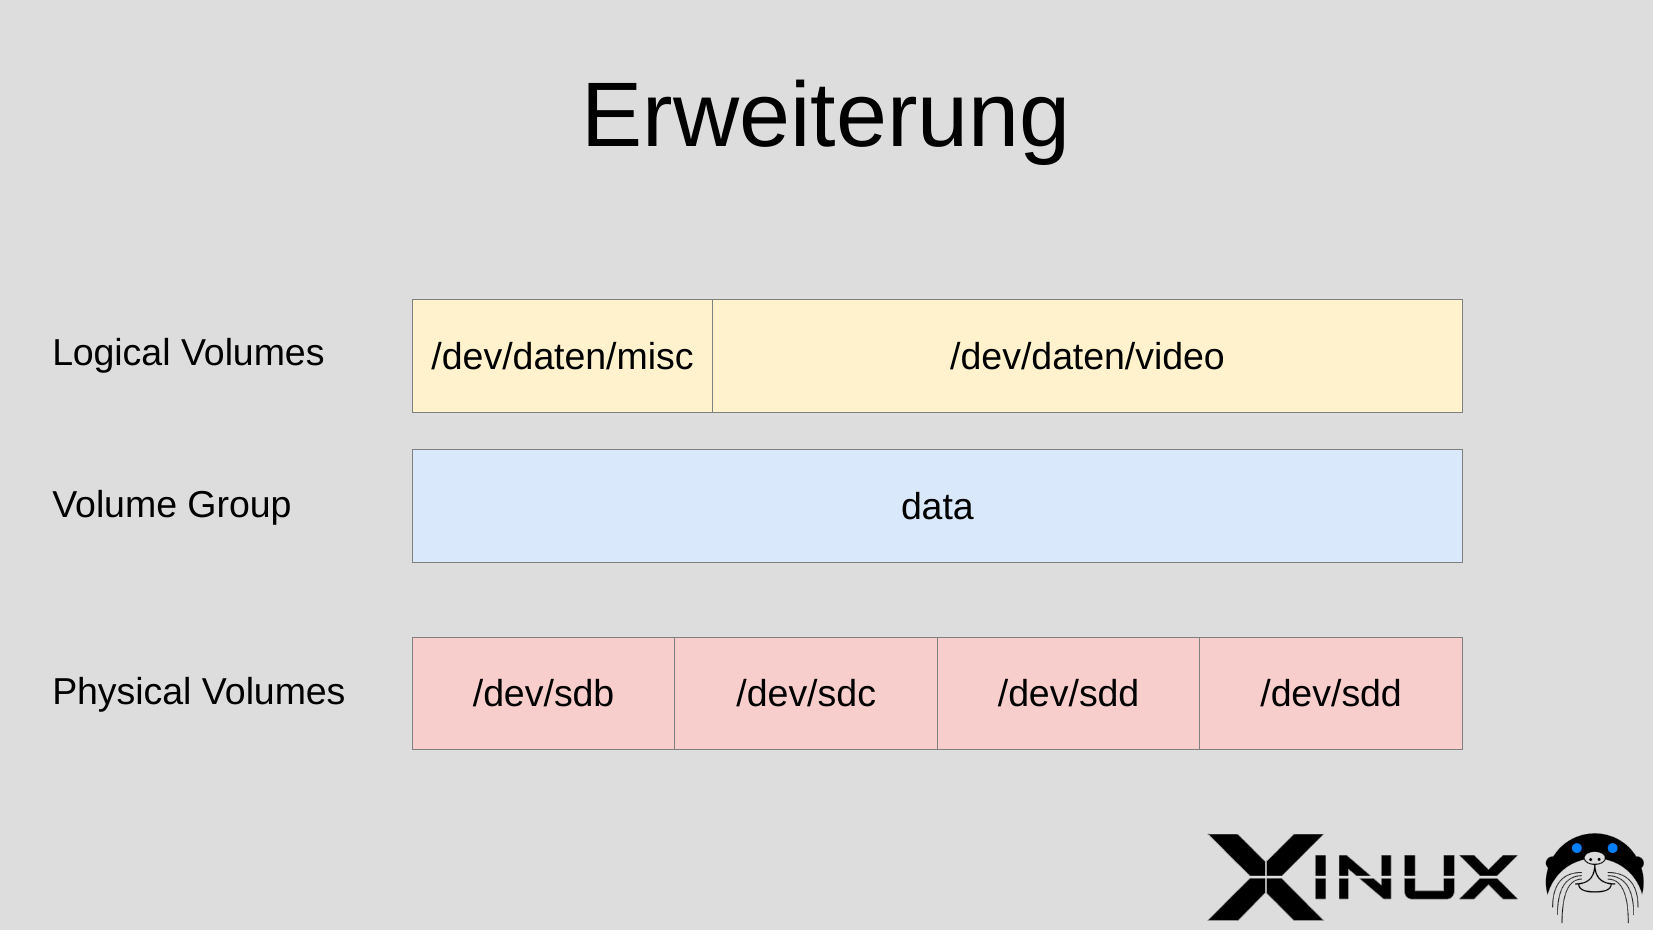

# Erweiterung
/dev/daten/misc
/dev/daten/video
/dev/daten/video
Logical Volumes
data
data
Volume Group
/dev/sdb
/dev/sdc
/dev/sdd
/dev/sdd
Physical Volumes